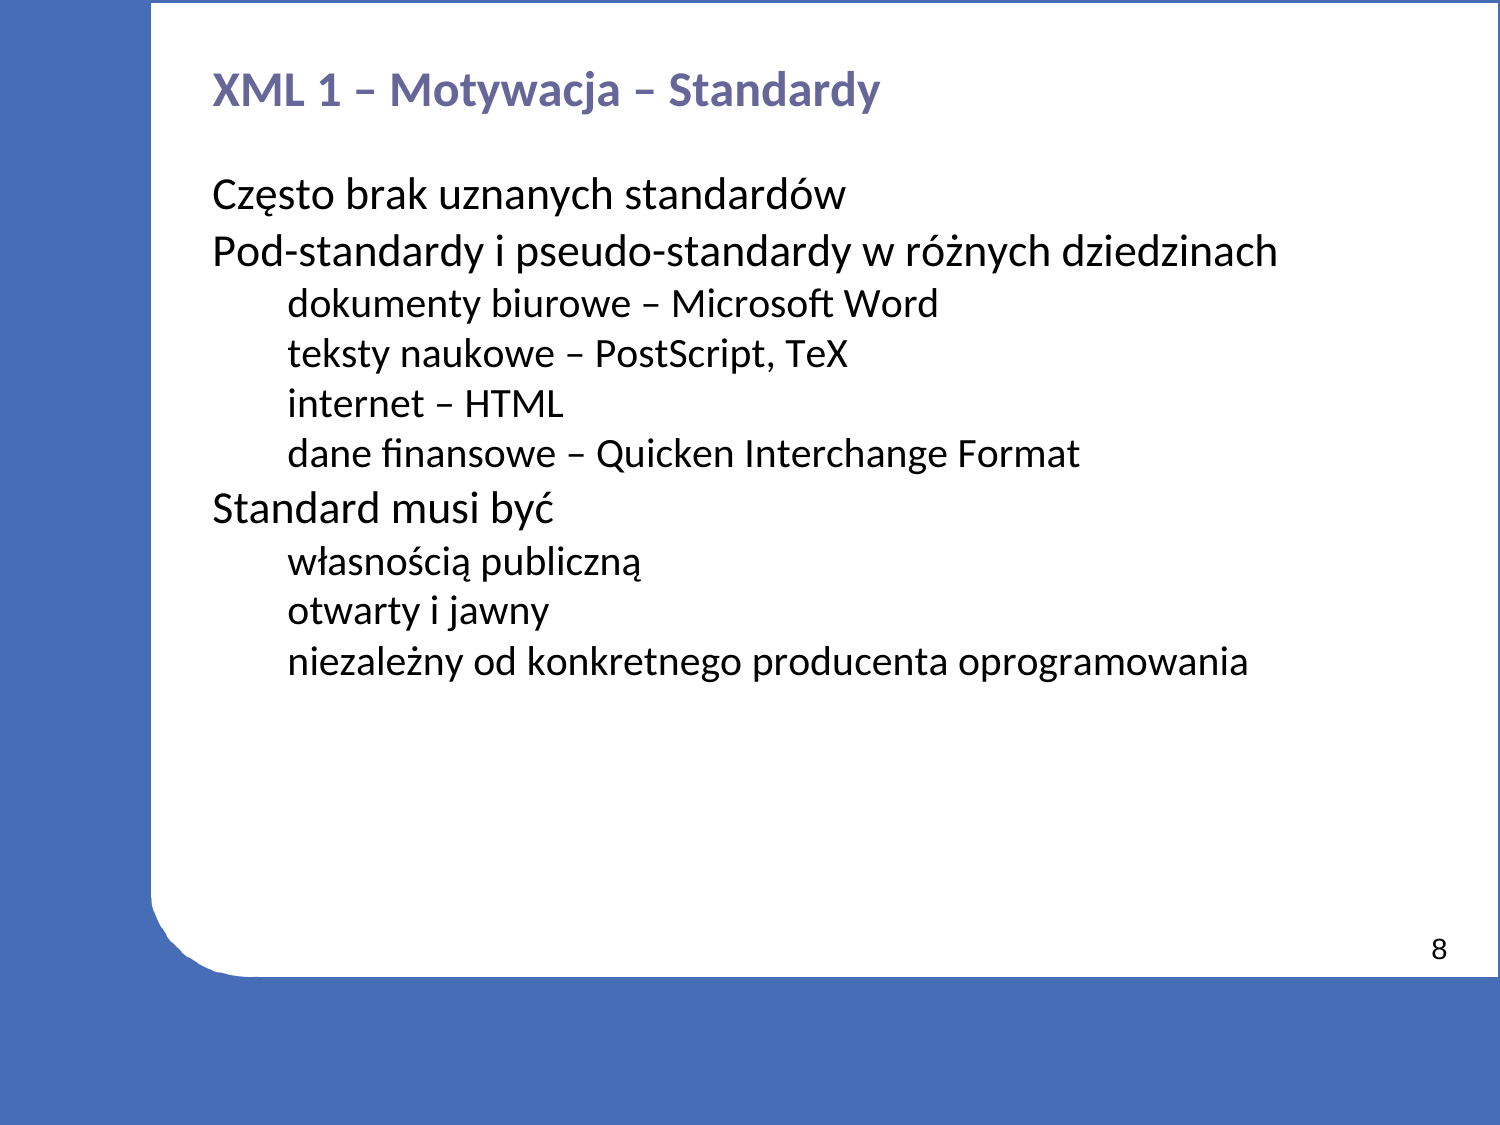

# XML 1 – Motywacja – Standardy
Często brak uznanych standardów
Pod-standardy i pseudo-standardy w różnych dziedzinach
dokumenty biurowe – Microsoft Word
teksty naukowe – PostScript, TeX
internet – HTML
dane finansowe – Quicken Interchange Format
Standard musi być
własnością publiczną
otwarty i jawny
niezależny od konkretnego producenta oprogramowania
8